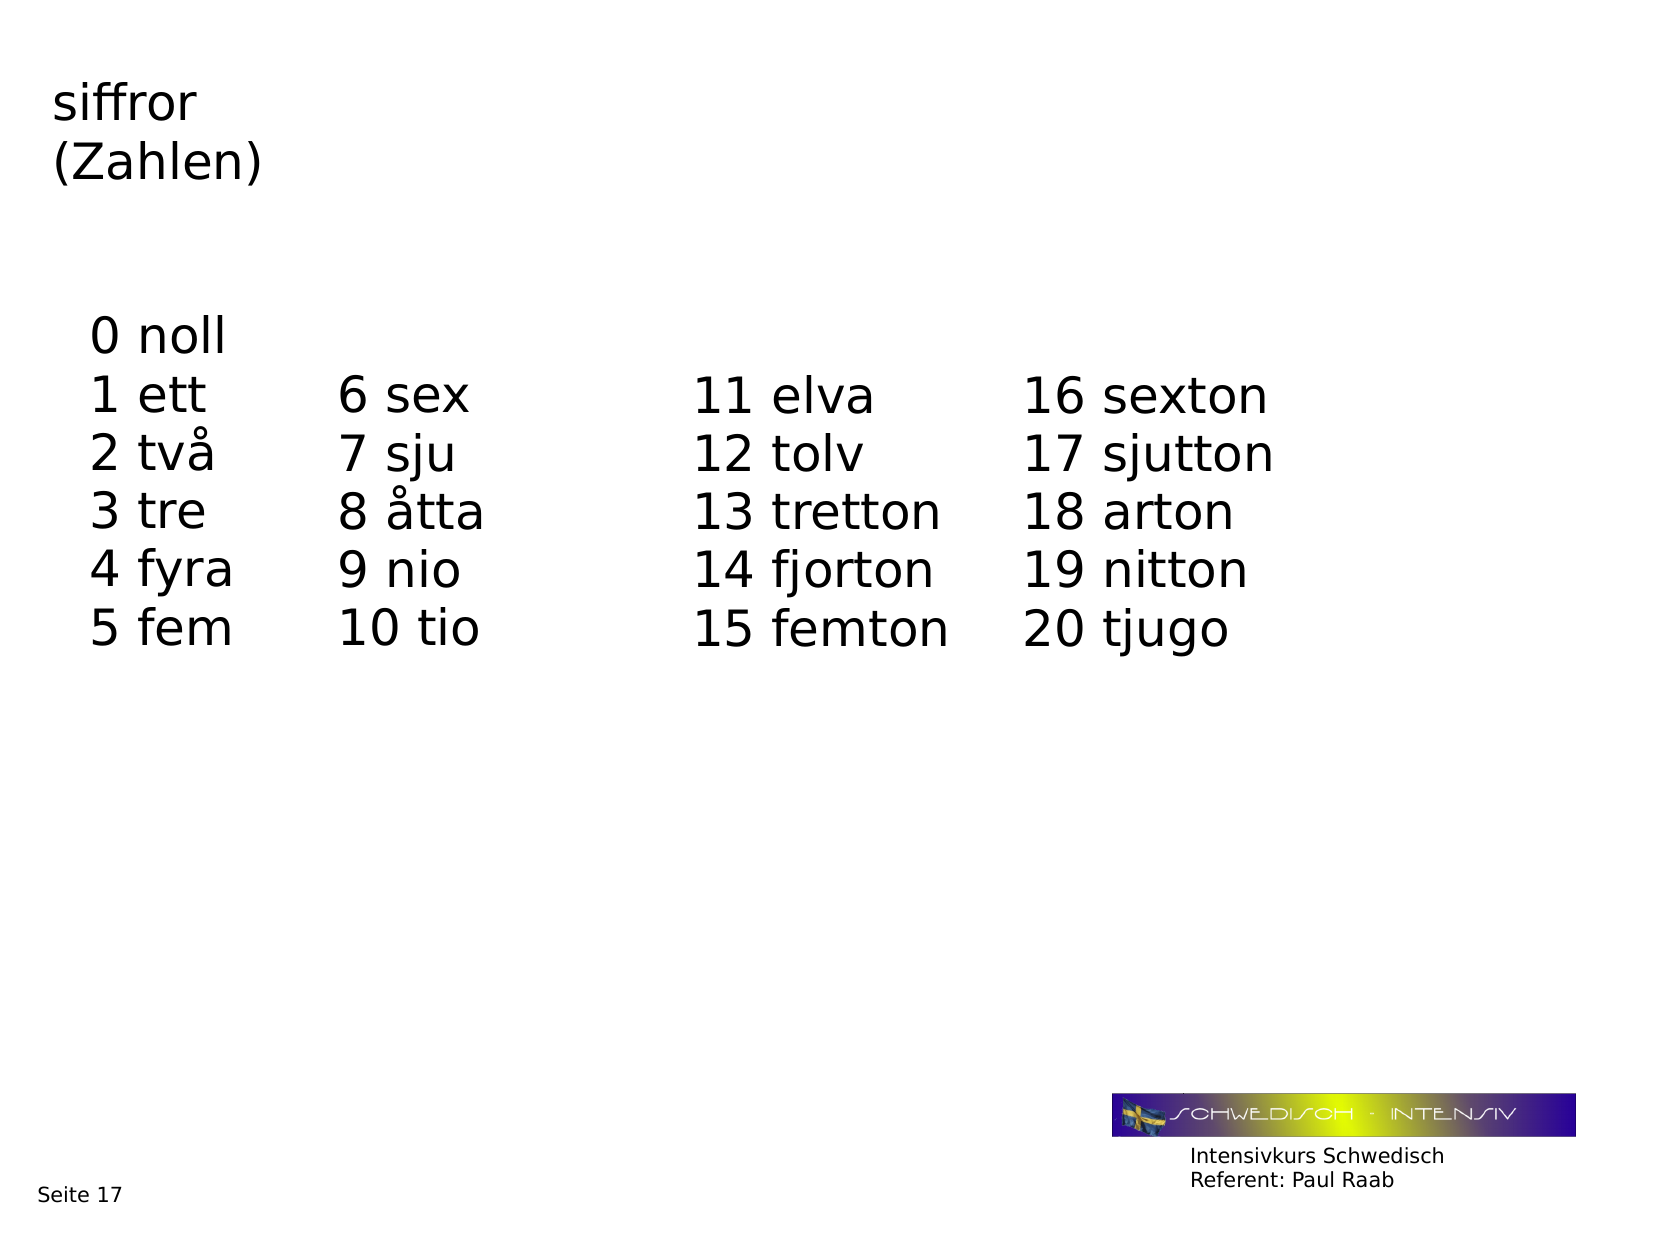

siffror
(Zahlen)
0 noll
1 ett
2 två
3 tre
4 fyra
5 fem
6 sex
7 sju
8 åtta
9 nio
10 tio
11 elva
12 tolv
13 tretton
14 fjorton
15 femton
16 sexton
17 sjutton
18 arton
19 nitton
20 tjugo